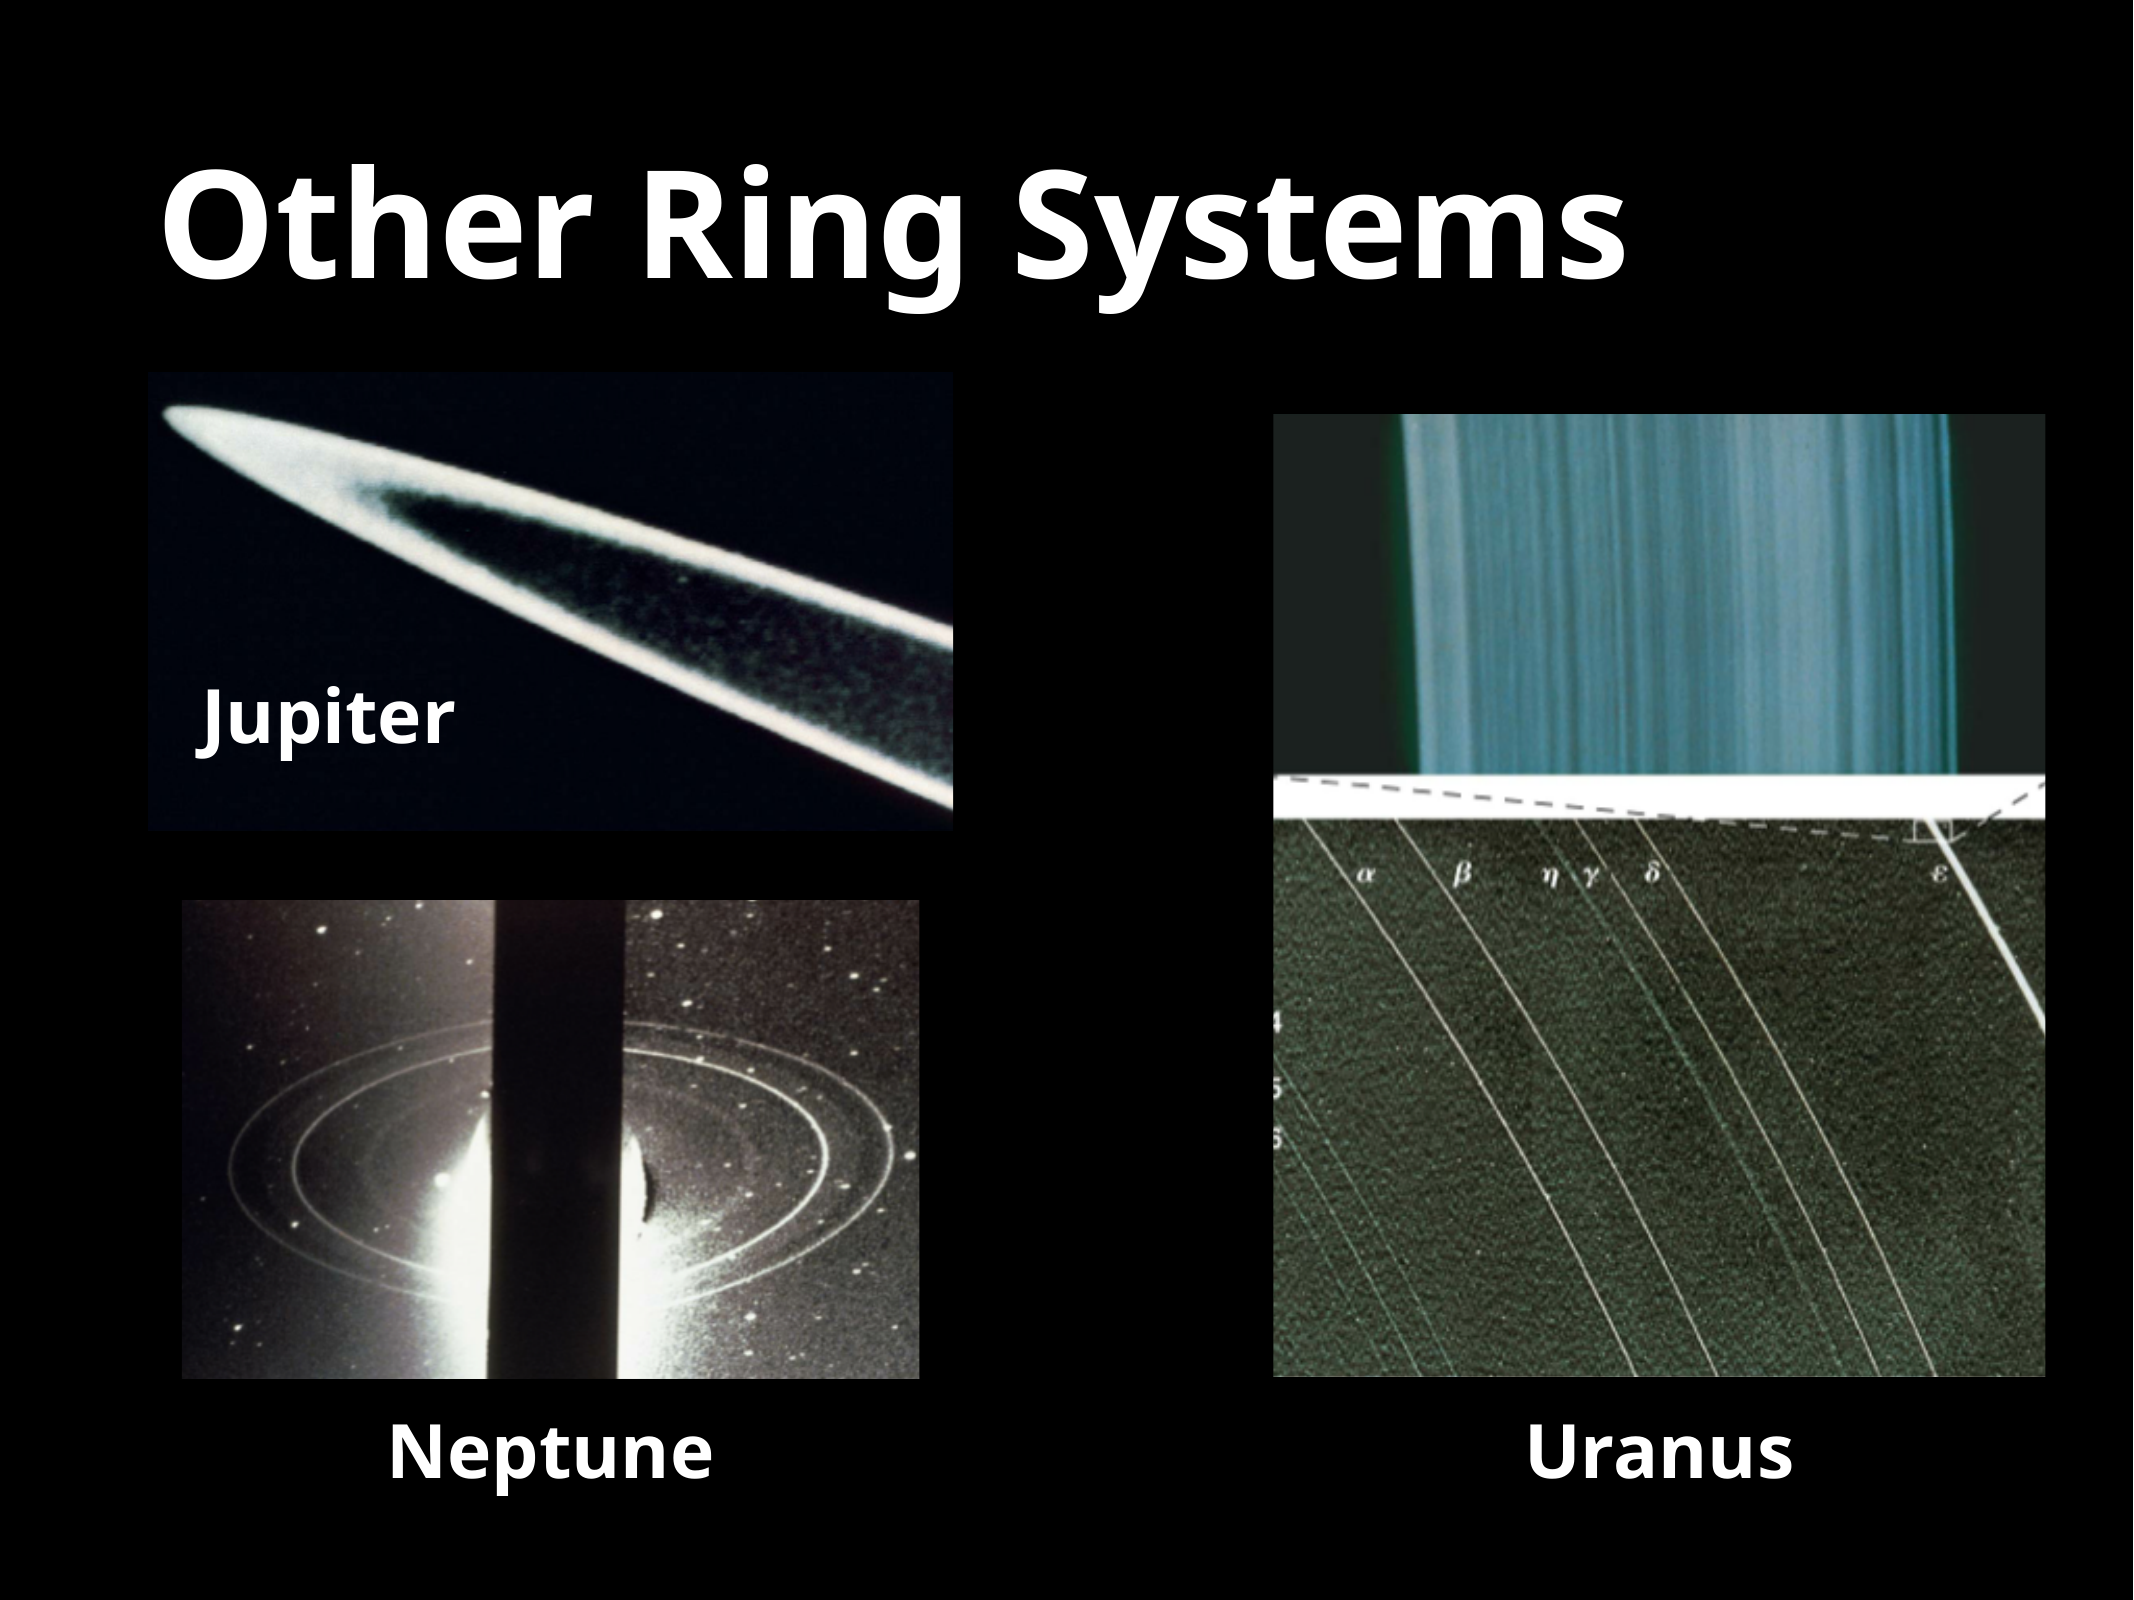

# Other Ring Systems
Jupiter
Uranus
Neptune